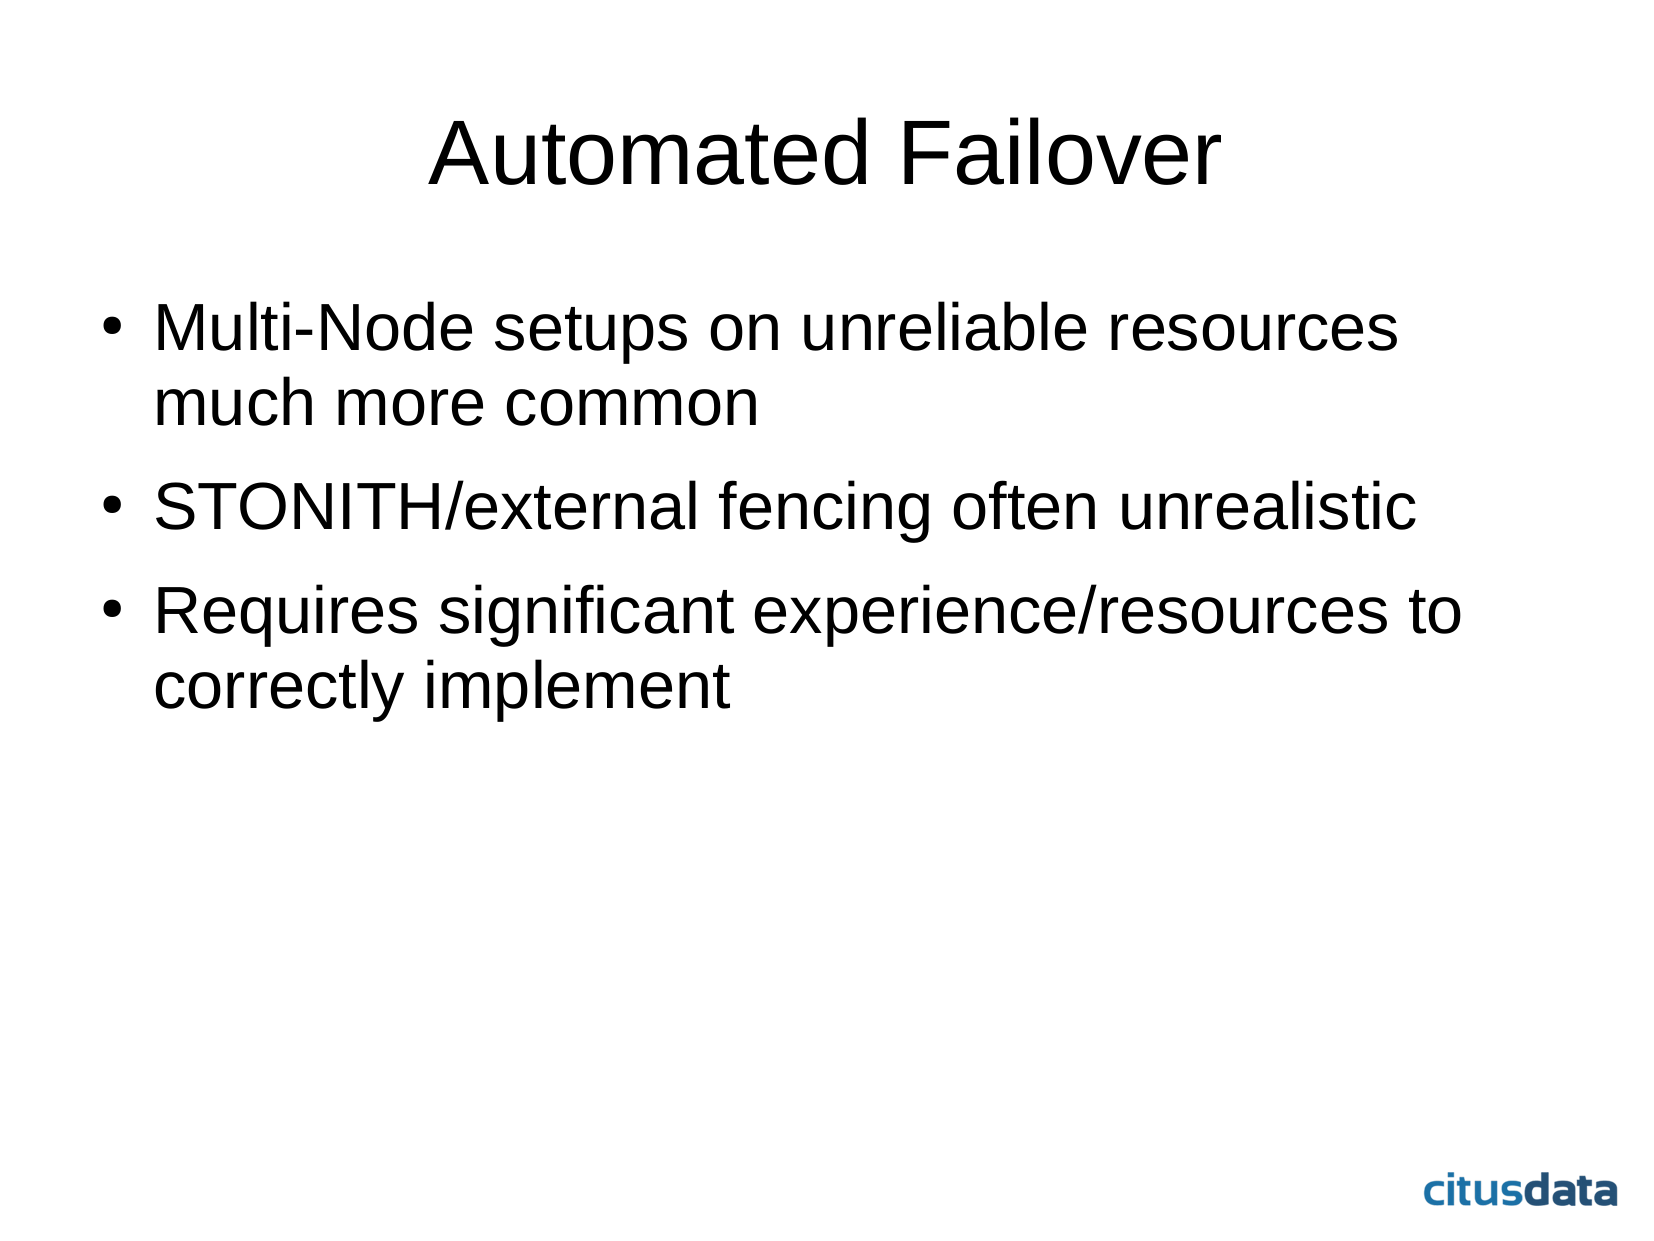

# Automated Failover
Multi-Node setups on unreliable resources much more common
STONITH/external fencing often unrealistic
Requires significant experience/resources to correctly implement